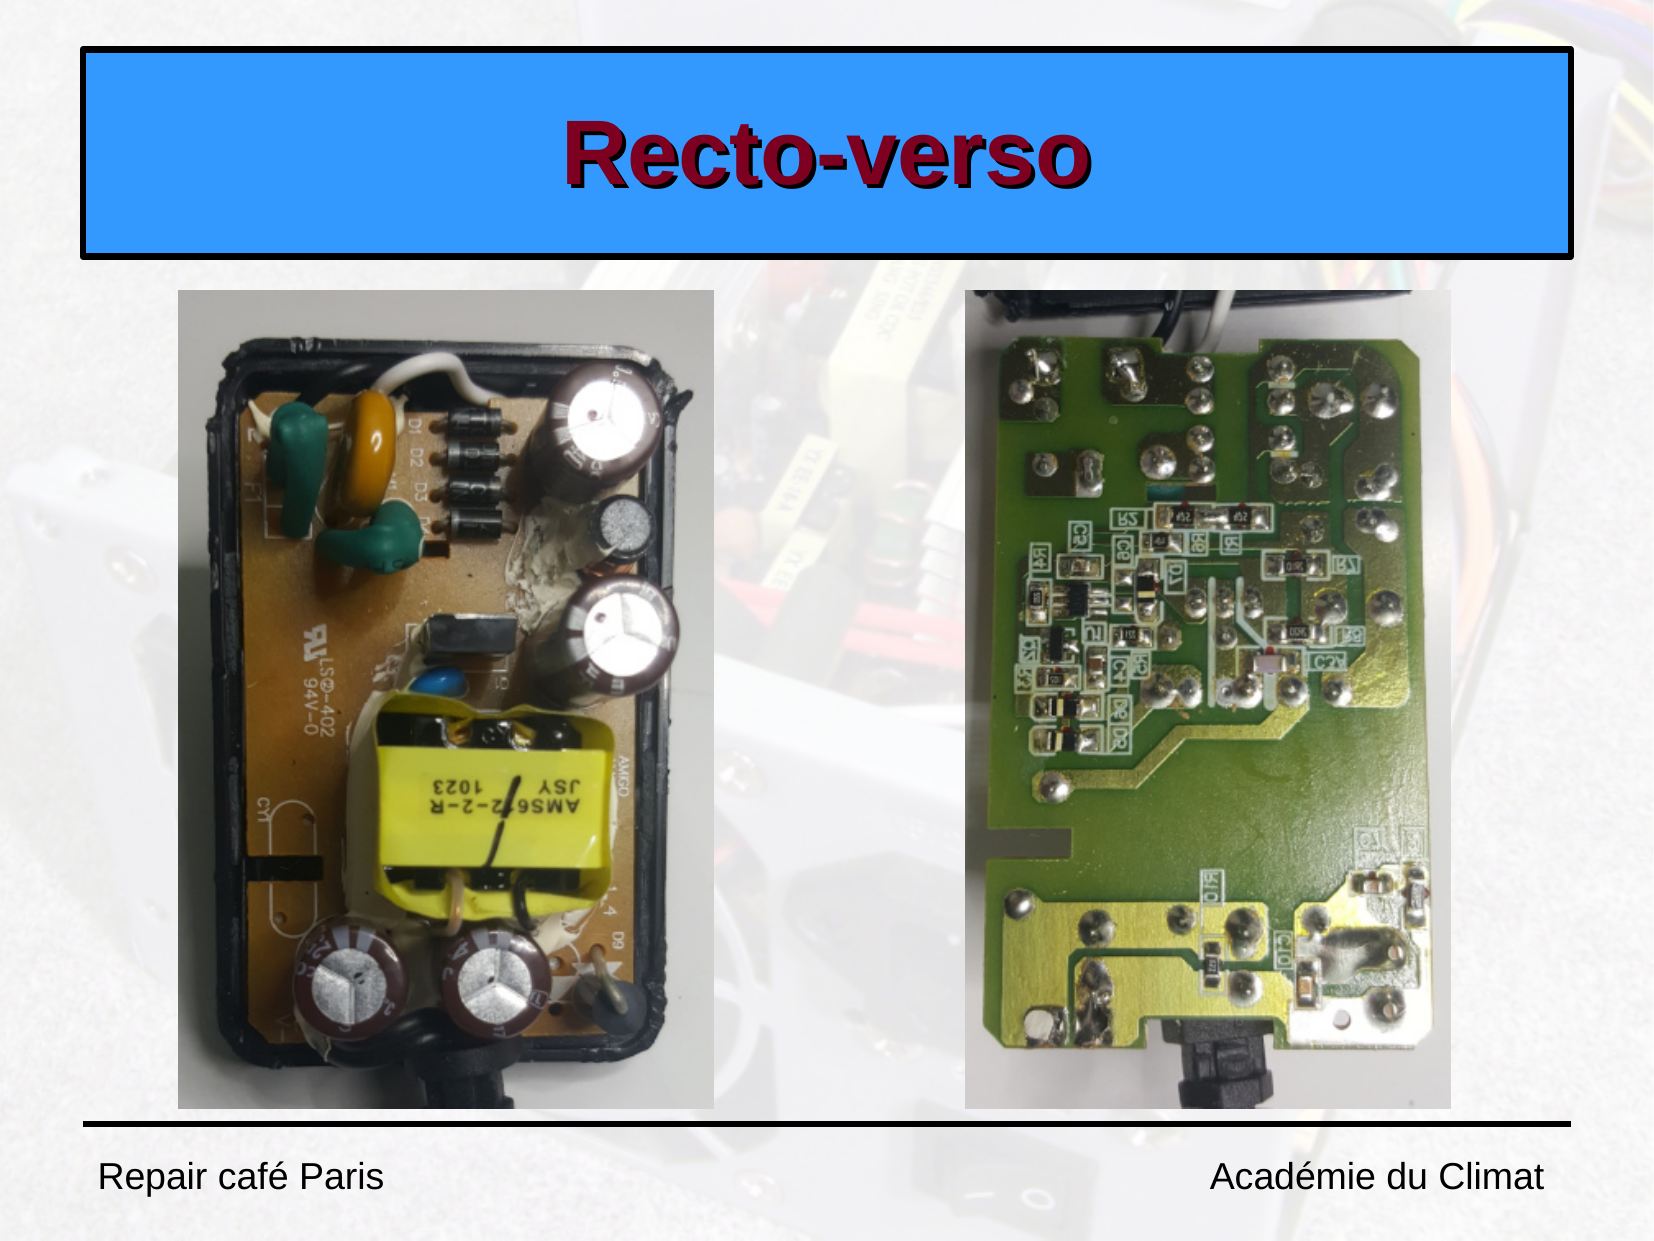

# Recto-verso
Repair café Paris	Académie du Climat